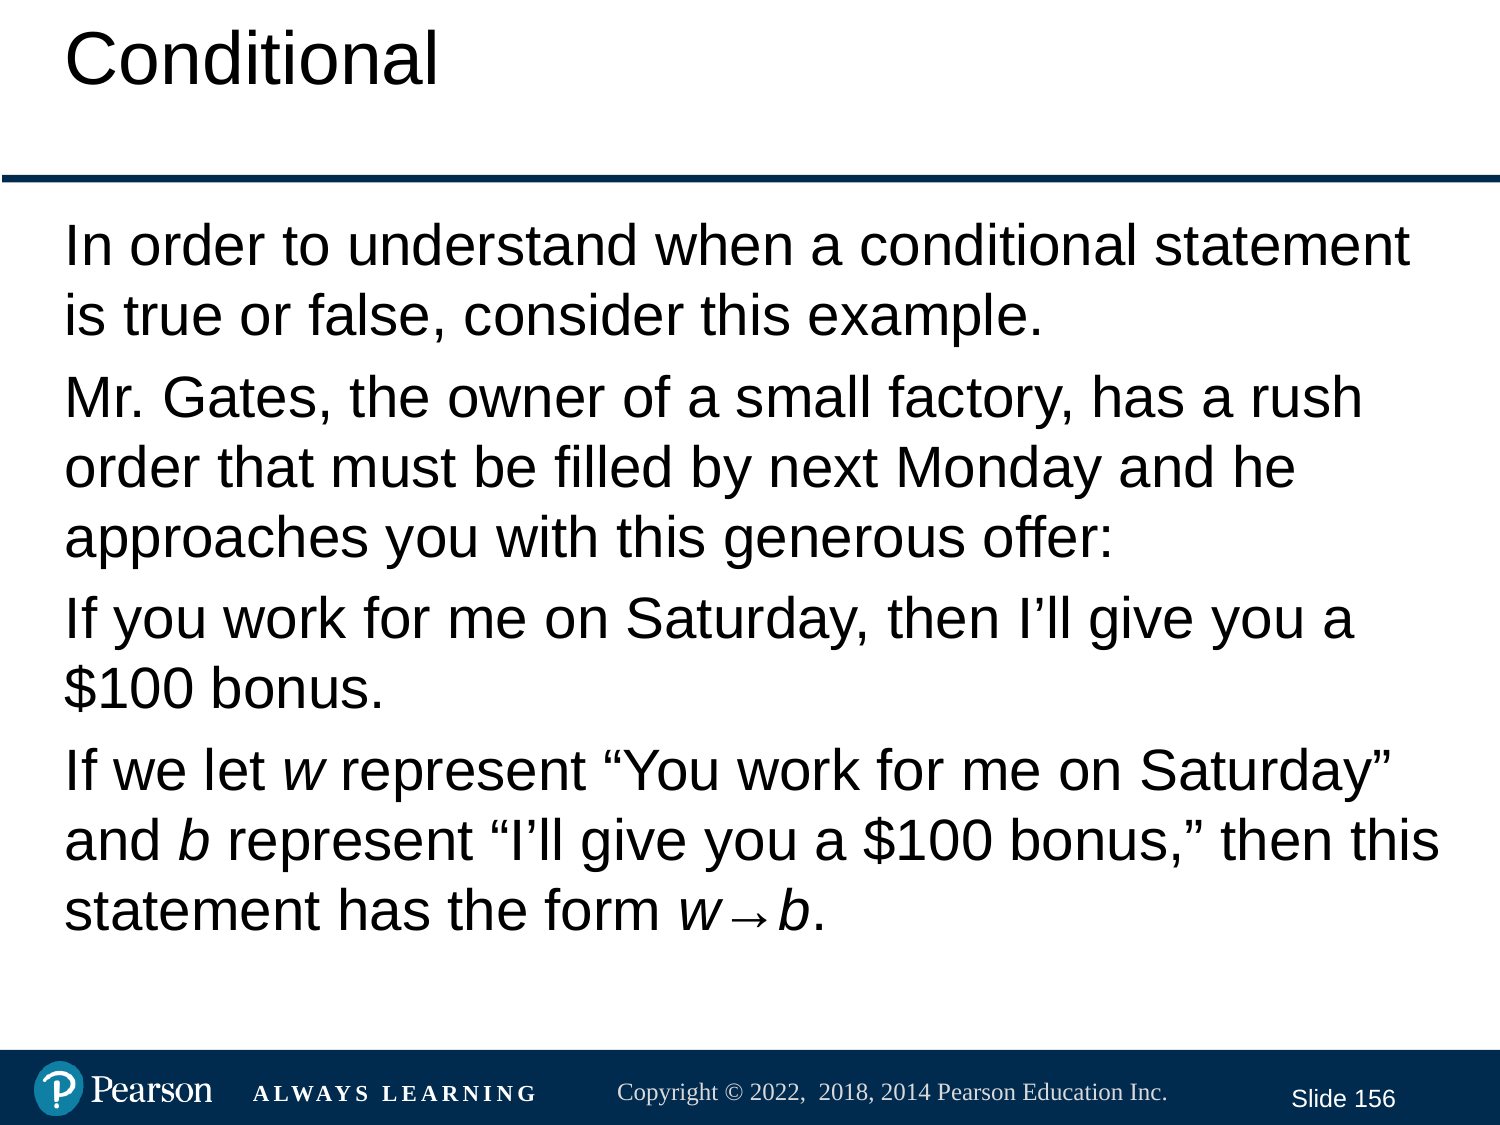

# Conditional
In order to understand when a conditional statement is true or false, consider this example.
Mr. Gates, the owner of a small factory, has a rush order that must be filled by next Monday and he approaches you with this generous offer:
If you work for me on Saturday, then I’ll give you a $100 bonus.
If we let w represent “You work for me on Saturday” and b represent “I’ll give you a $100 bonus,” then this statement has the form w→b.